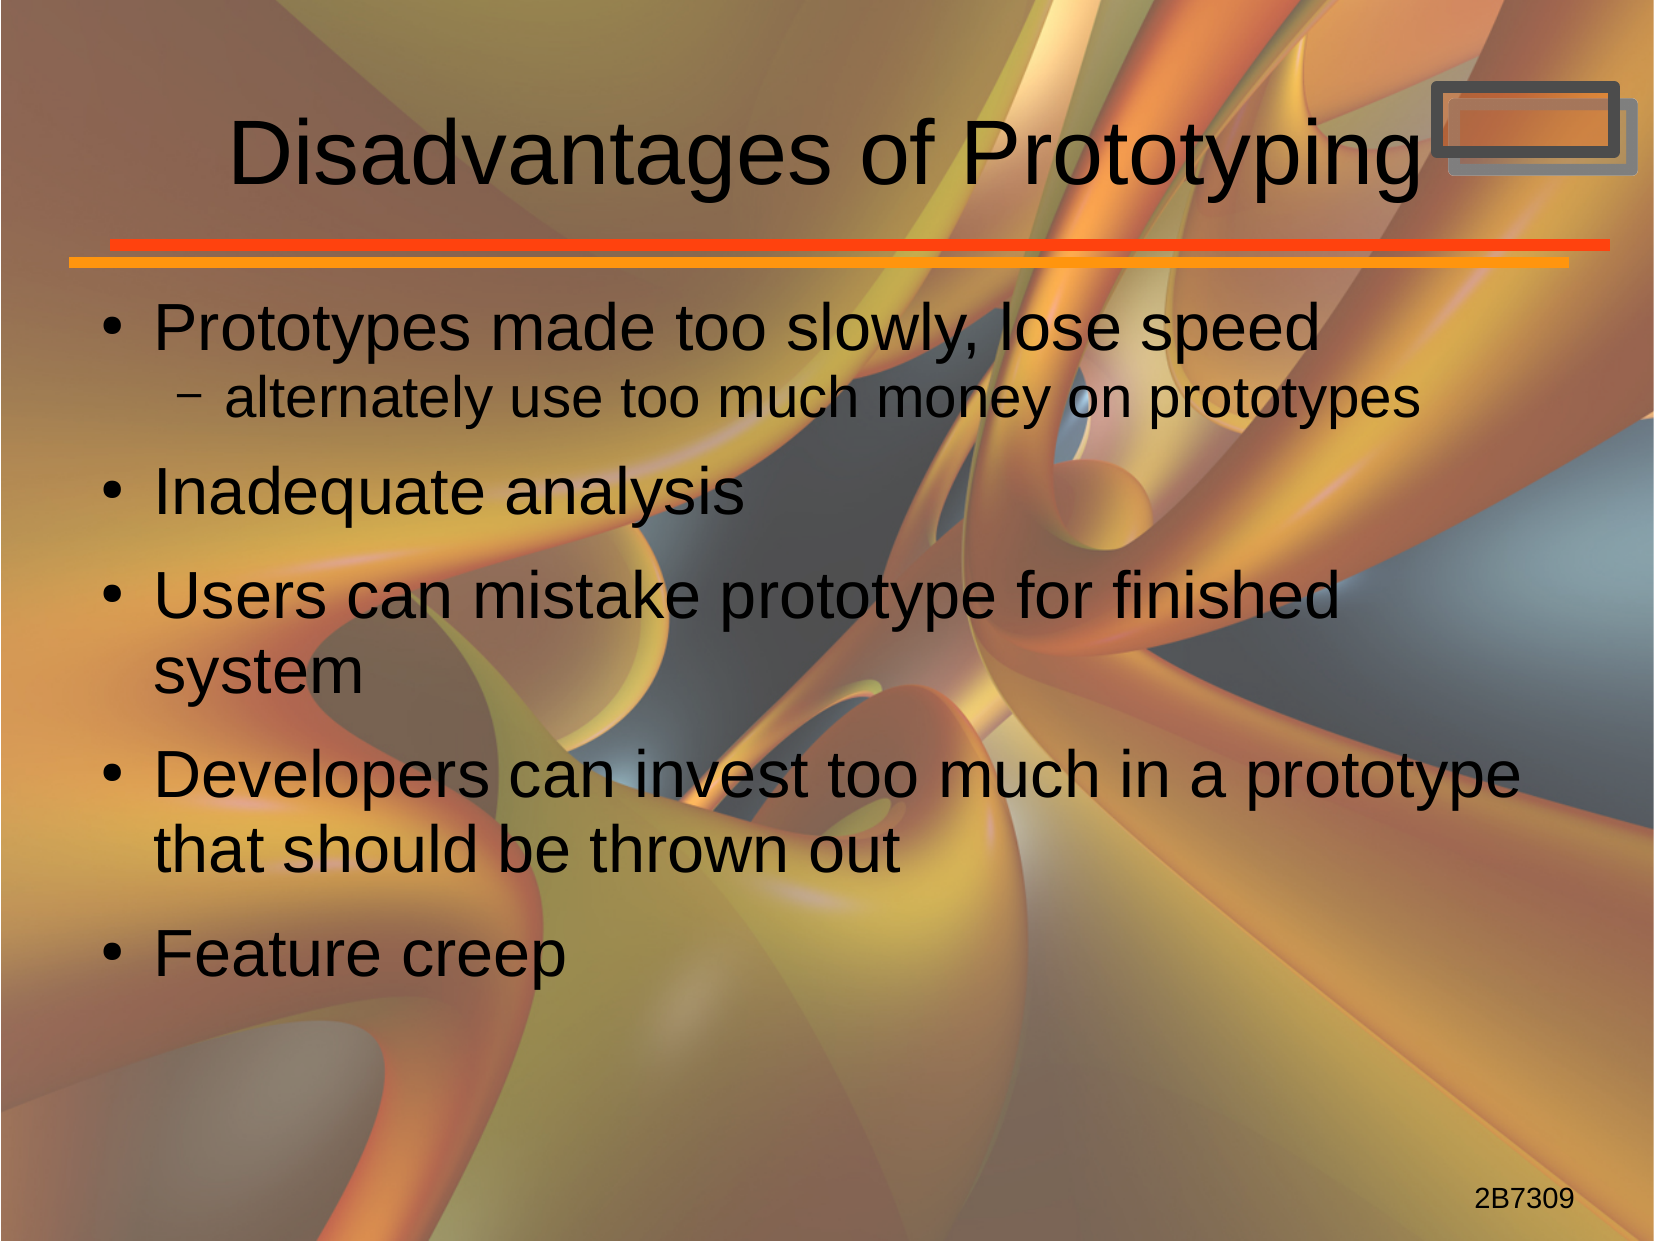

# Disadvantages of Prototyping
Prototypes made too slowly, lose speed
alternately use too much money on prototypes
Inadequate analysis
Users can mistake prototype for finished system
Developers can invest too much in a prototype that should be thrown out
Feature creep